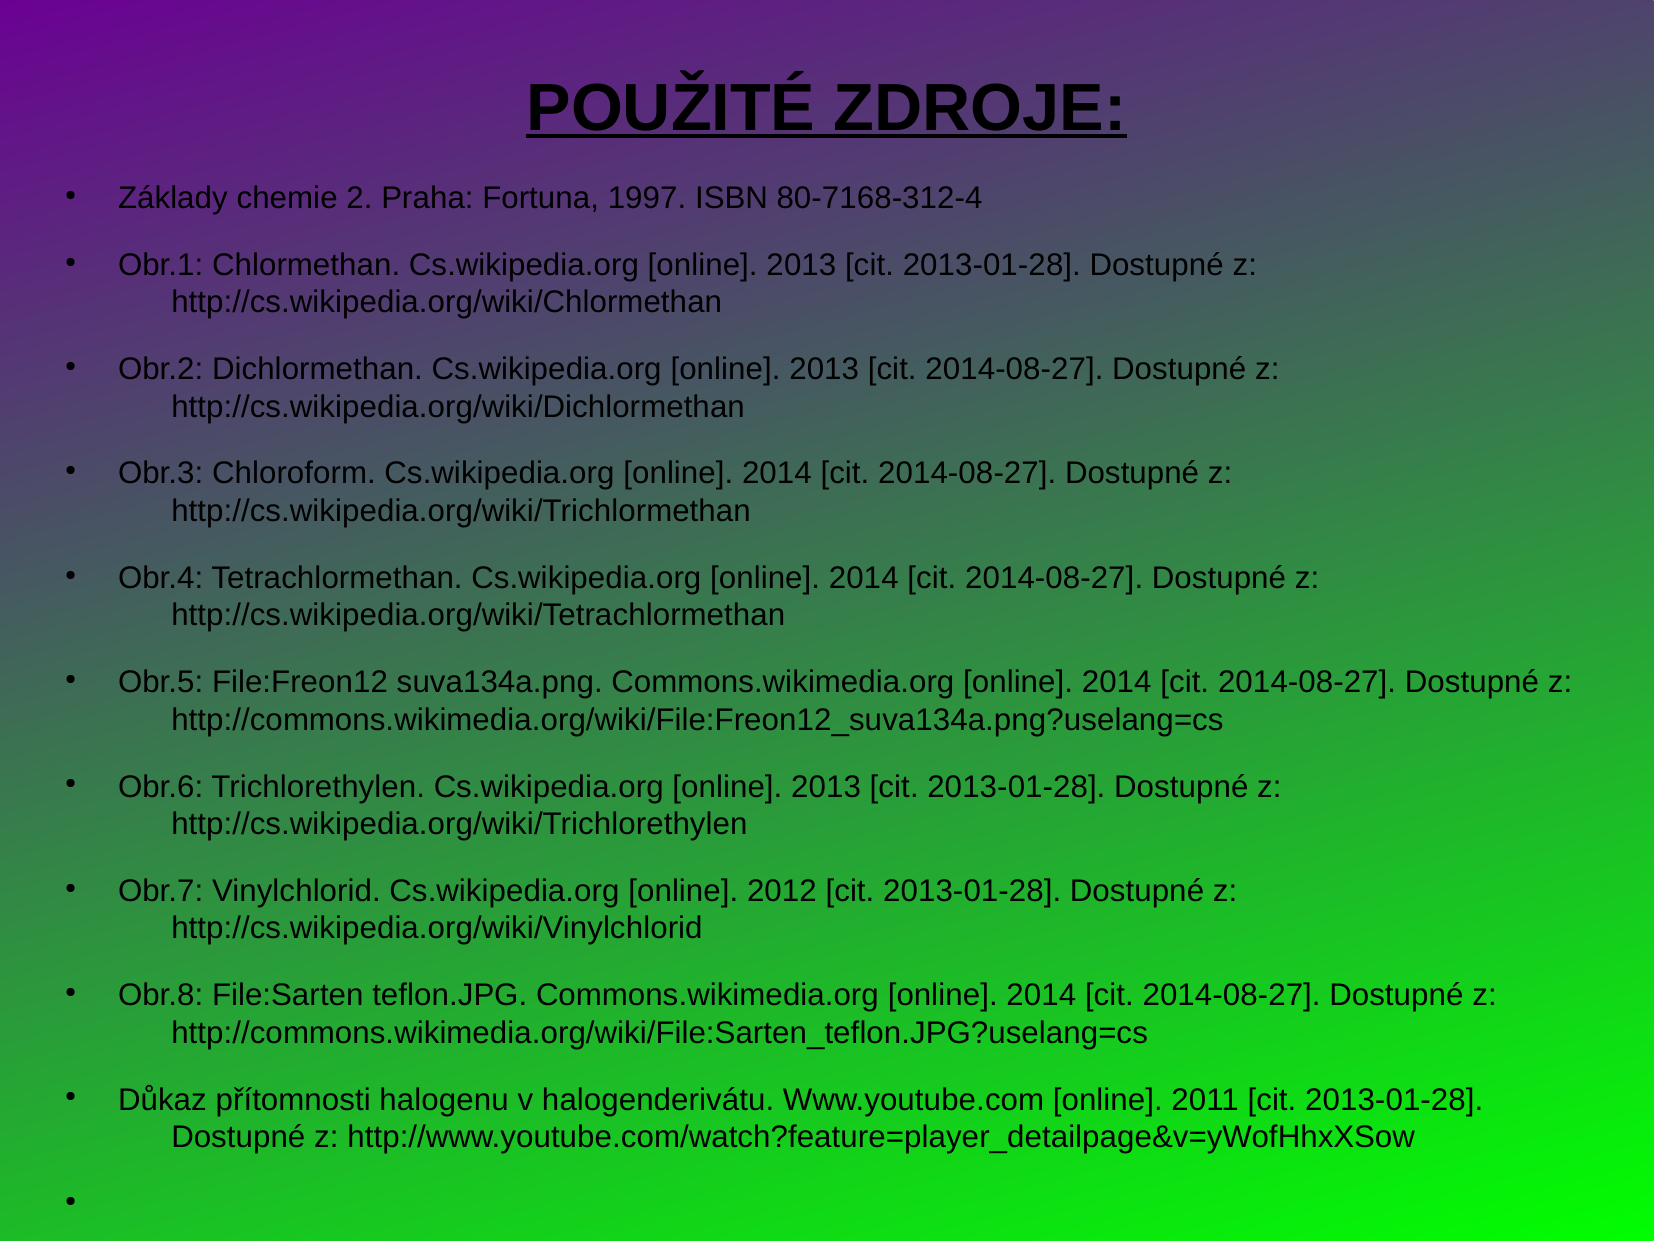

# POUŽITÉ ZDROJE:
Základy chemie 2. Praha: Fortuna, 1997. ISBN 80-7168-312-4
Obr.1: Chlormethan. Cs.wikipedia.org [online]. 2013 [cit. 2013-01-28]. Dostupné z: http://cs.wikipedia.org/wiki/Chlormethan
Obr.2: Dichlormethan. Cs.wikipedia.org [online]. 2013 [cit. 2014-08-27]. Dostupné z: http://cs.wikipedia.org/wiki/Dichlormethan
Obr.3: Chloroform. Cs.wikipedia.org [online]. 2014 [cit. 2014-08-27]. Dostupné z: http://cs.wikipedia.org/wiki/Trichlormethan
Obr.4: Tetrachlormethan. Cs.wikipedia.org [online]. 2014 [cit. 2014-08-27]. Dostupné z: http://cs.wikipedia.org/wiki/Tetrachlormethan
Obr.5: File:Freon12 suva134a.png. Commons.wikimedia.org [online]. 2014 [cit. 2014-08-27]. Dostupné z: http://commons.wikimedia.org/wiki/File:Freon12_suva134a.png?uselang=cs
Obr.6: Trichlorethylen. Cs.wikipedia.org [online]. 2013 [cit. 2013-01-28]. Dostupné z: http://cs.wikipedia.org/wiki/Trichlorethylen
Obr.7: Vinylchlorid. Cs.wikipedia.org [online]. 2012 [cit. 2013-01-28]. Dostupné z: http://cs.wikipedia.org/wiki/Vinylchlorid
Obr.8: File:Sarten teflon.JPG. Commons.wikimedia.org [online]. 2014 [cit. 2014-08-27]. Dostupné z: http://commons.wikimedia.org/wiki/File:Sarten_teflon.JPG?uselang=cs
Důkaz přítomnosti halogenu v halogenderivátu. Www.youtube.com [online]. 2011 [cit. 2013-01-28]. Dostupné z: http://www.youtube.com/watch?feature=player_detailpage&v=yWofHhxXSow